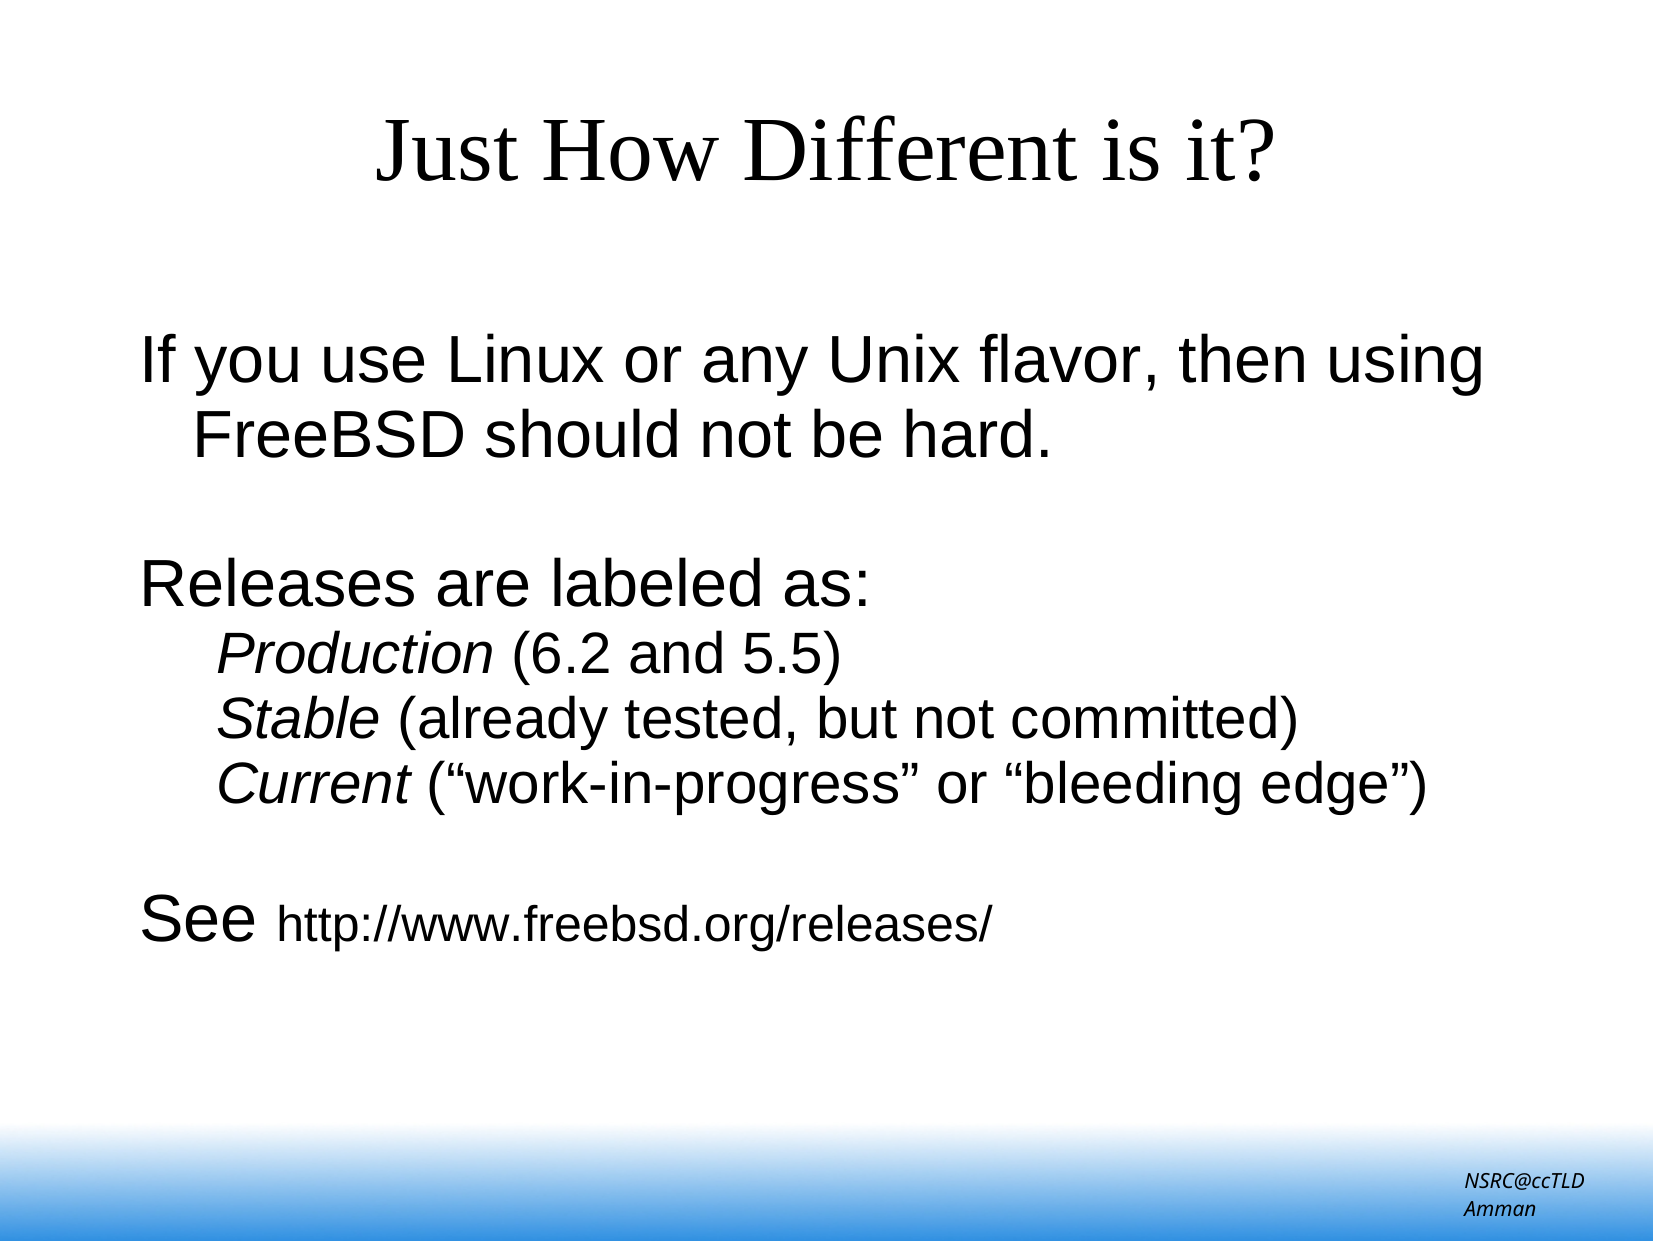

# Just How Different is it?
If you use Linux or any Unix flavor, then using FreeBSD should not be hard.
Releases are labeled as:
Production (6.2 and 5.5)
Stable (already tested, but not committed)
Current (“work-in-progress” or “bleeding edge”)
See http://www.freebsd.org/releases/